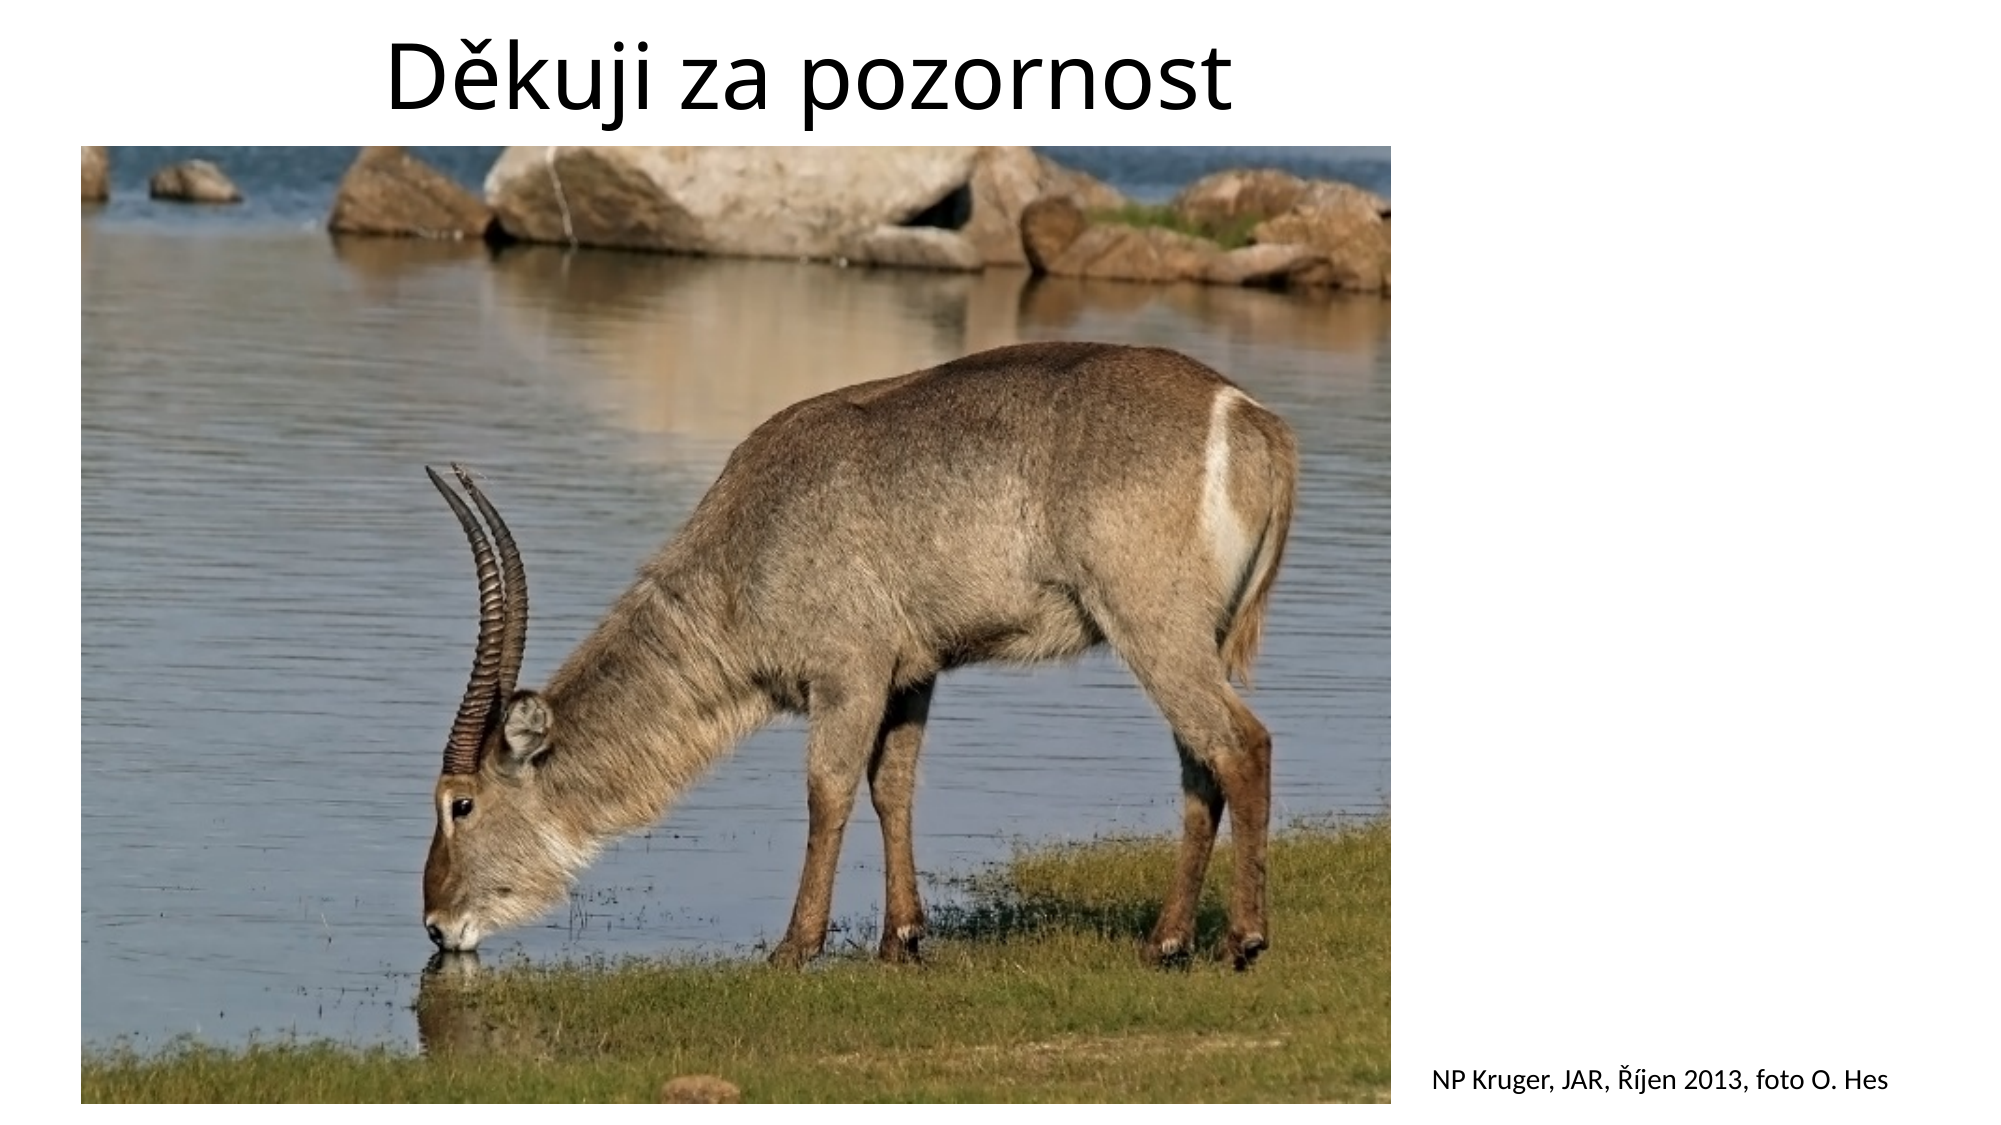

# Děkuji za pozornost
NP Kruger, JAR, Říjen 2013, foto O. Hes